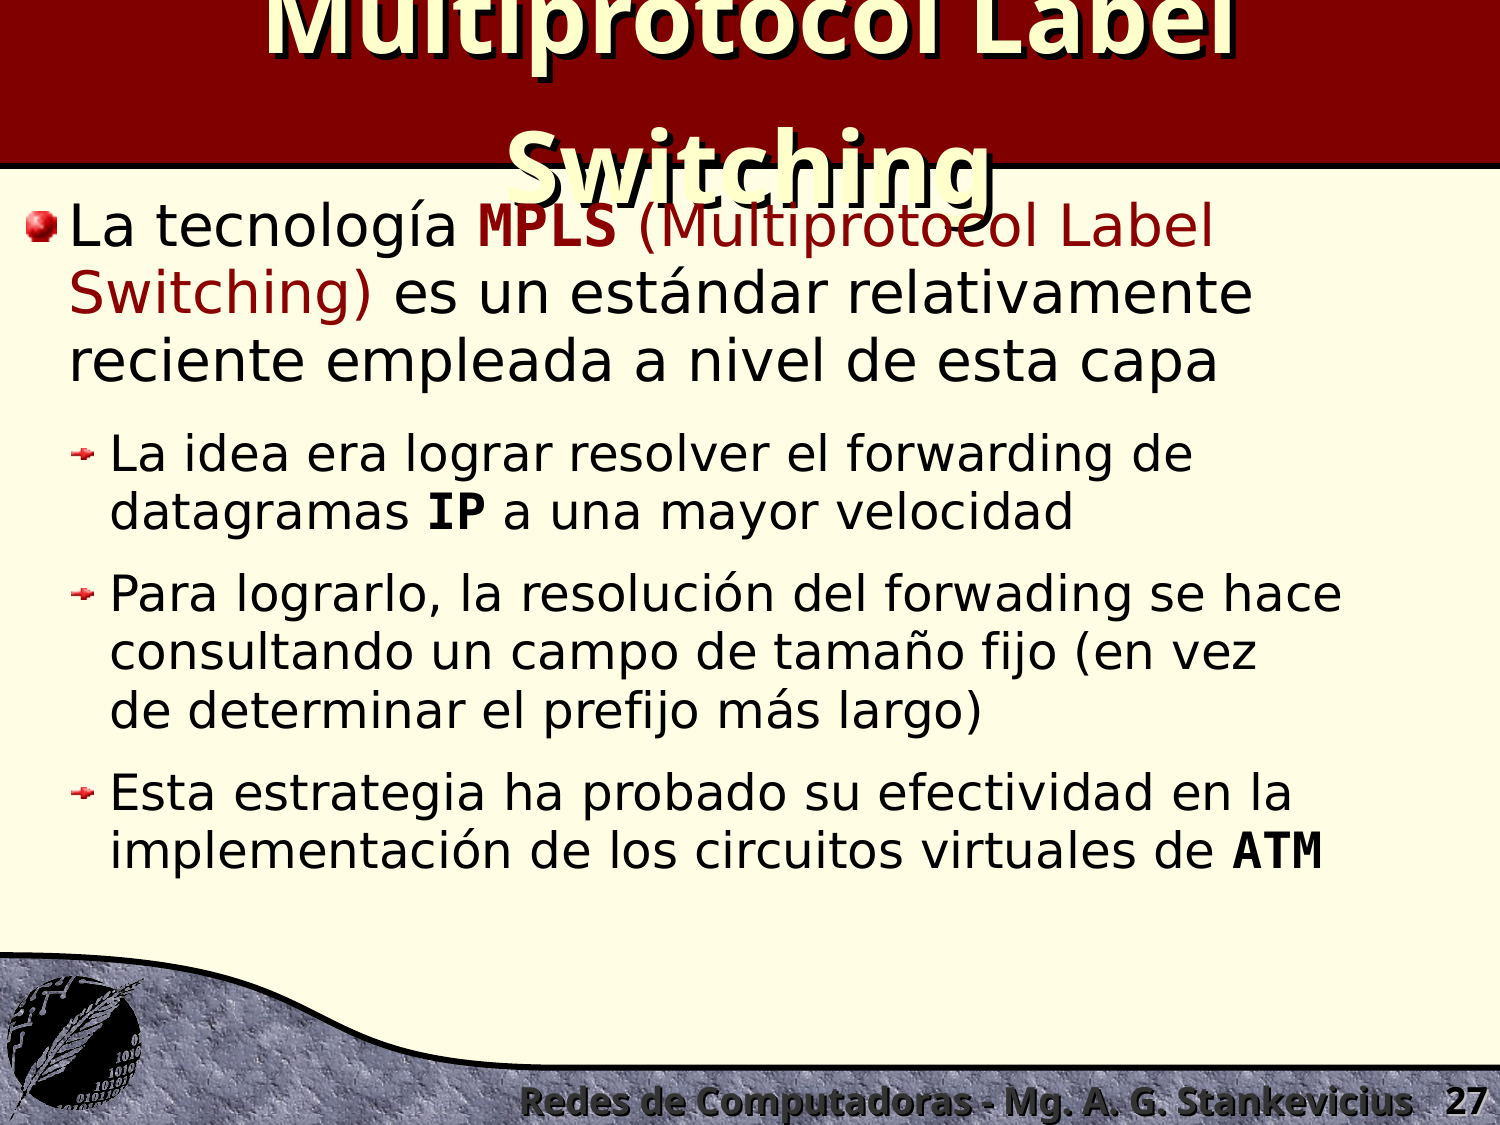

# Multiprotocol Label Switching
La tecnología MPLS (Multiprotocol Label Switching) es un estándar relativamente reciente empleada a nivel de esta capa
La idea era lograr resolver el forwarding de datagramas IP a una mayor velocidad
Para lograrlo, la resolución del forwading se hace consultando un campo de tamaño fijo (en vez
de determinar el prefijo más largo)
Esta estrategia ha probado su efectividad en la implementación de los circuitos virtuales de ATM
27